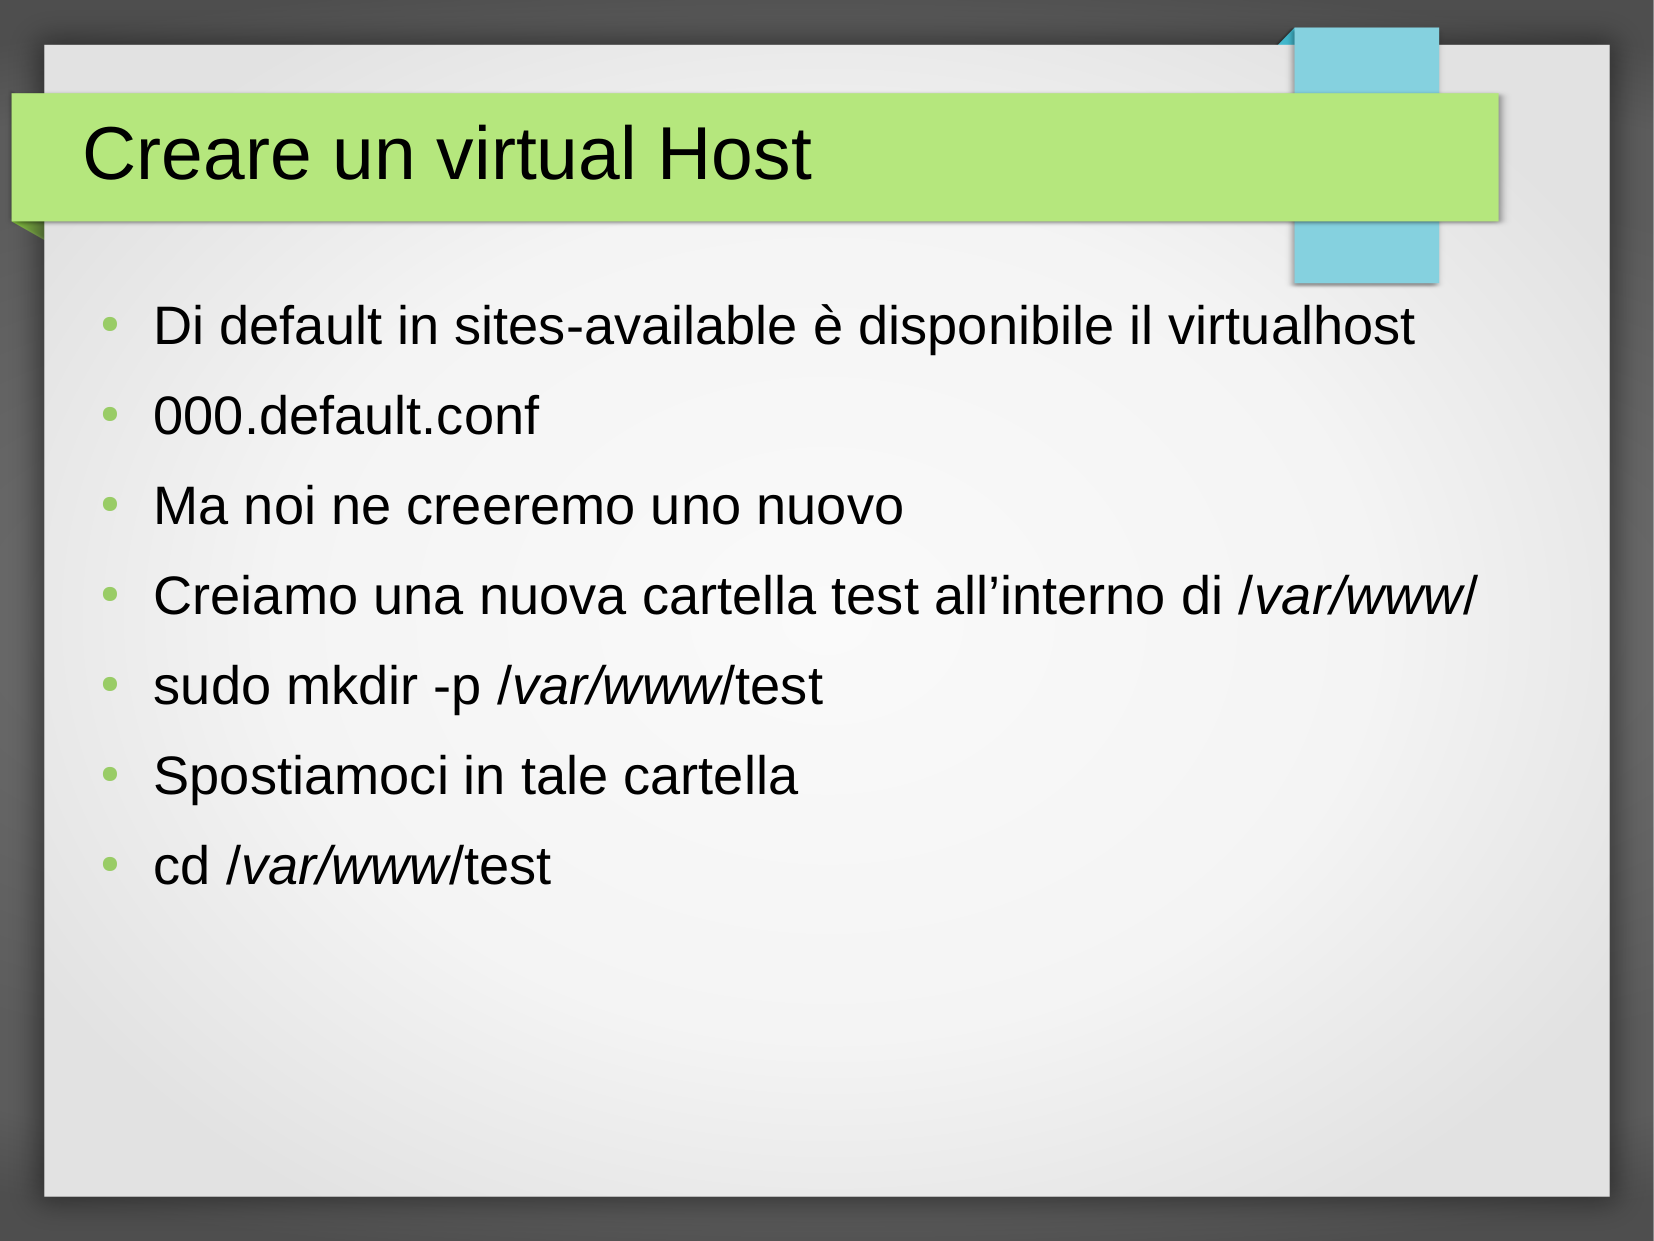

# Creare un virtual Host
Di default in sites-available è disponibile il virtualhost
000.default.conf
Ma noi ne creeremo uno nuovo
Creiamo una nuova cartella test all’interno di /var/www/
sudo mkdir -p /var/www/test
Spostiamoci in tale cartella
cd /var/www/test